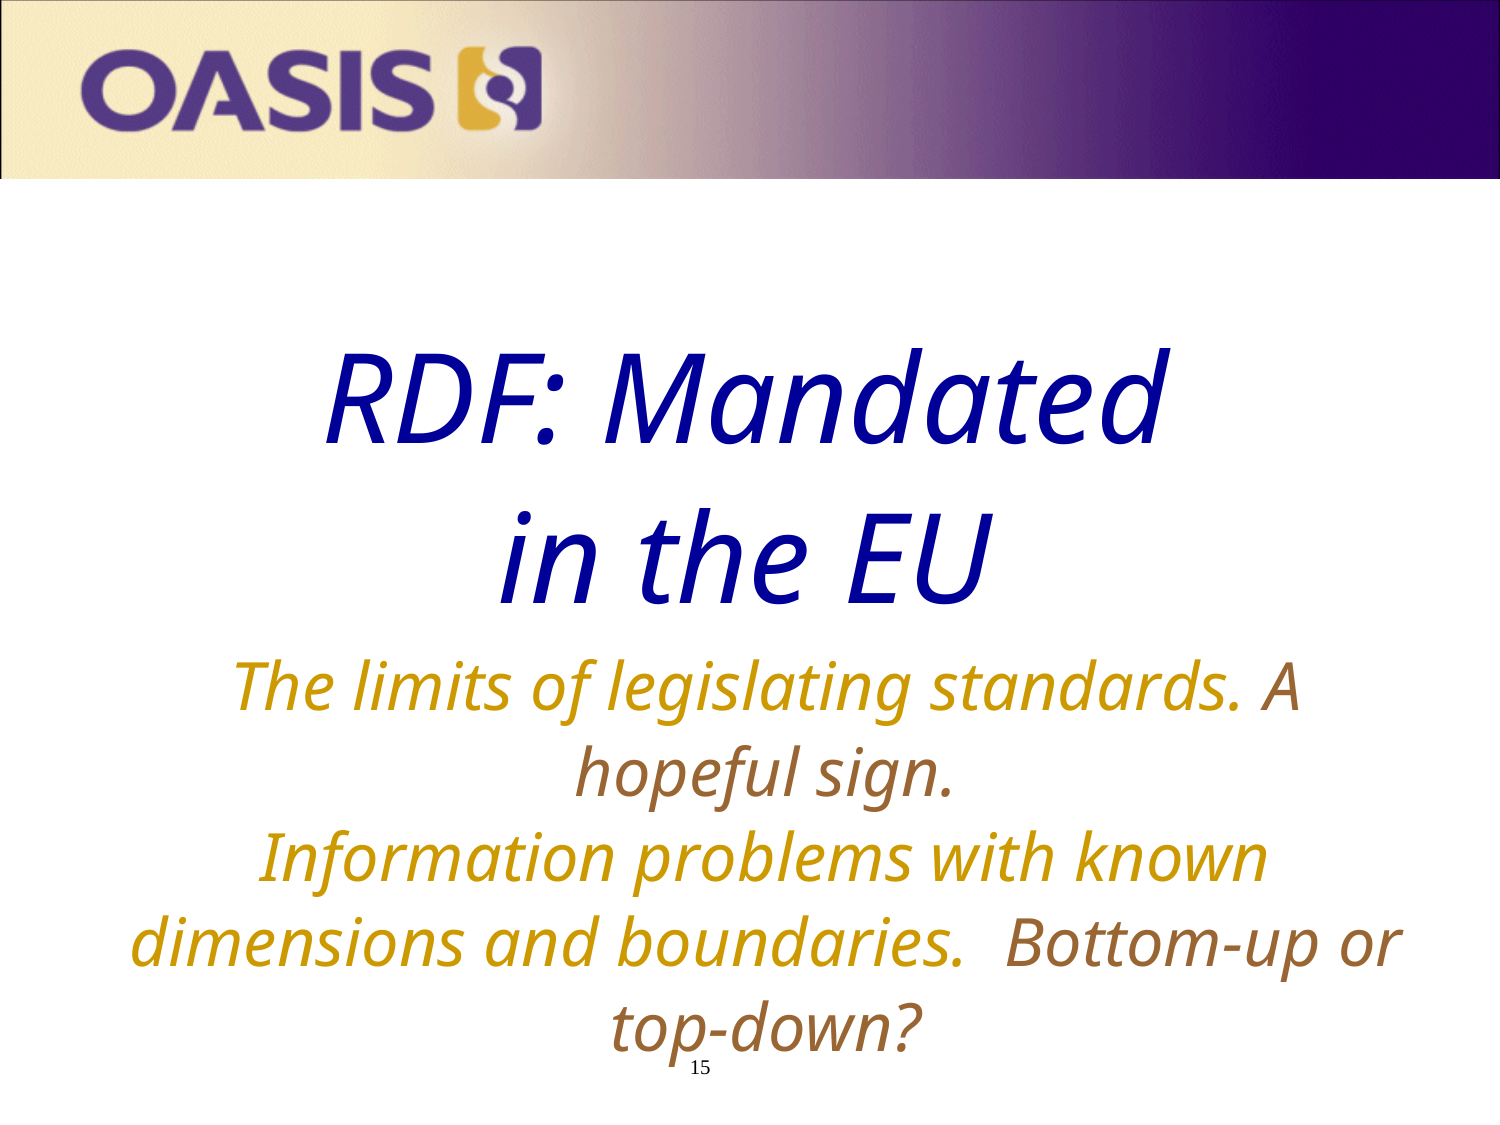

# RDF: Mandated in the EU
The limits of legislating standards. A hopeful sign.
Information problems with known dimensions and boundaries. Bottom-up or top-down?